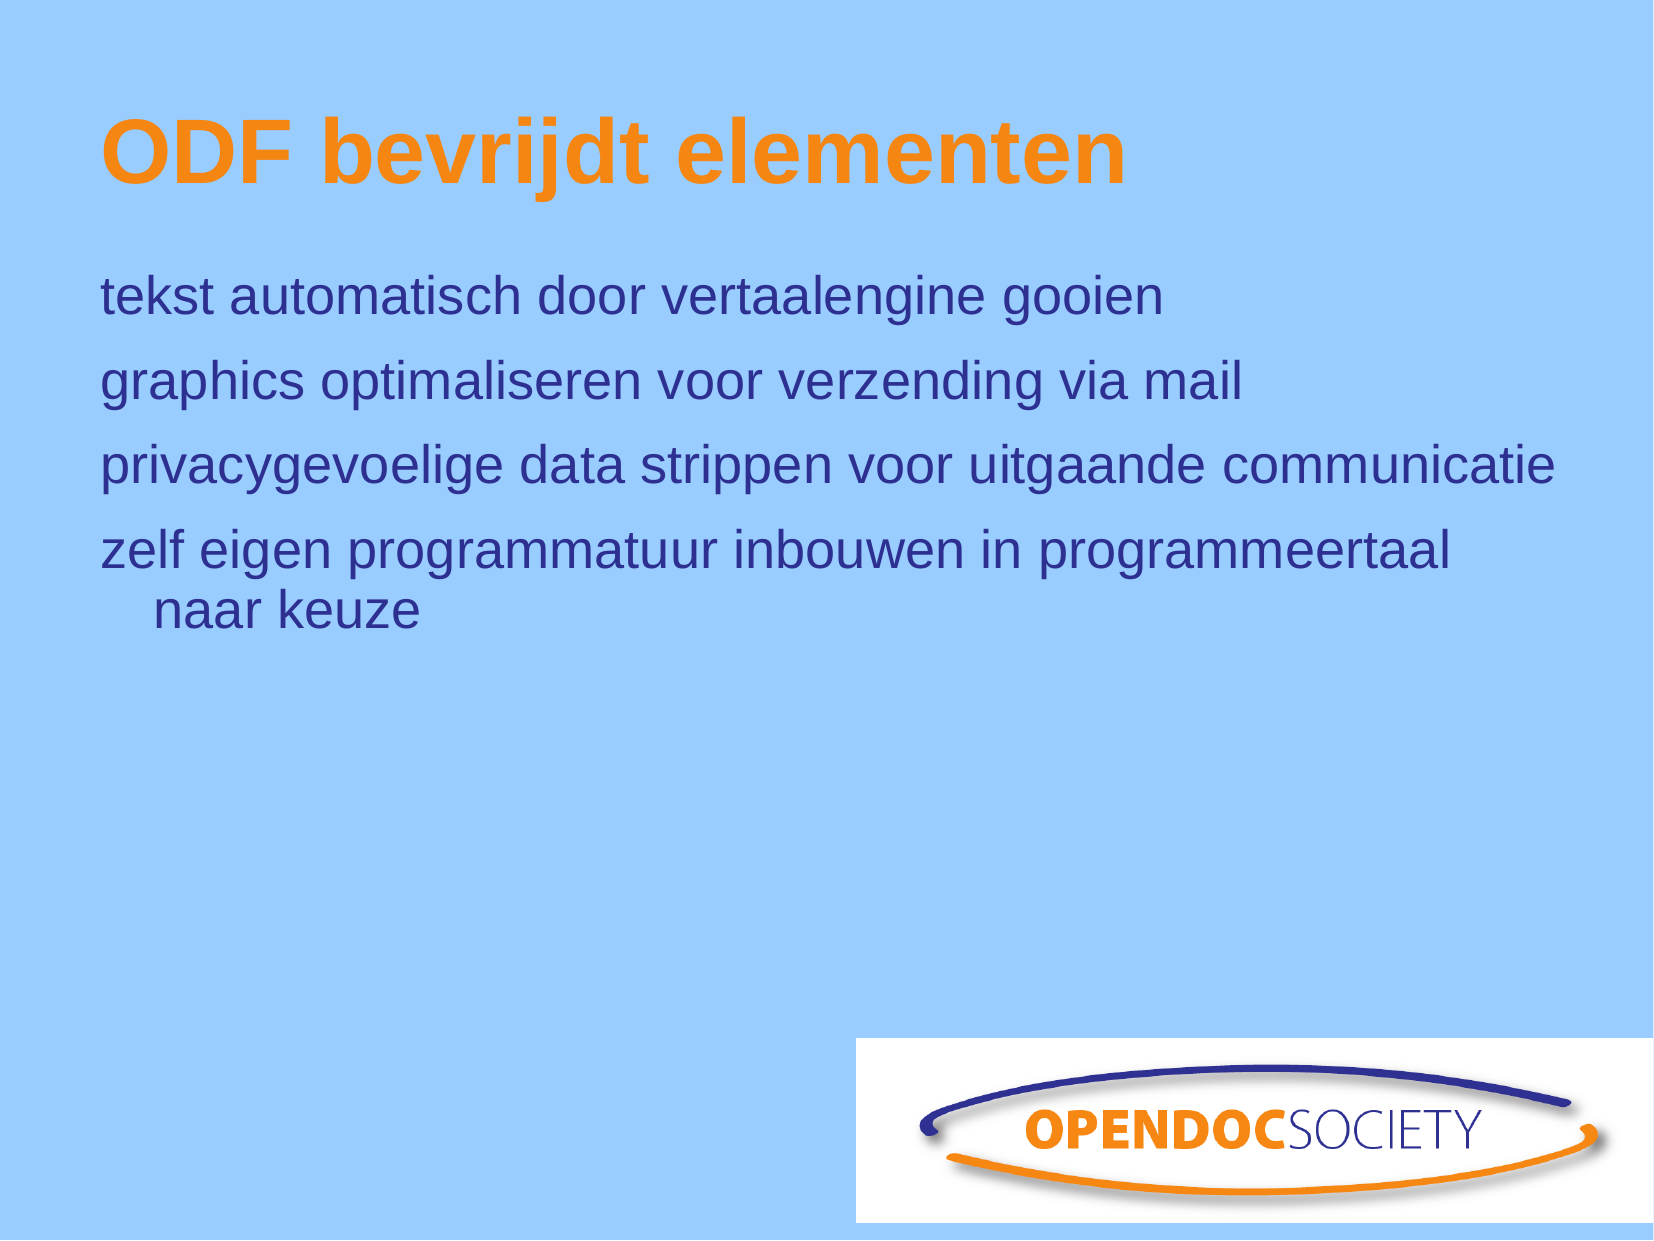

# ODF bevrijdt elementen
tekst automatisch door vertaalengine gooien
graphics optimaliseren voor verzending via mail
privacygevoelige data strippen voor uitgaande communicatie
zelf eigen programmatuur inbouwen in programmeertaal naar keuze